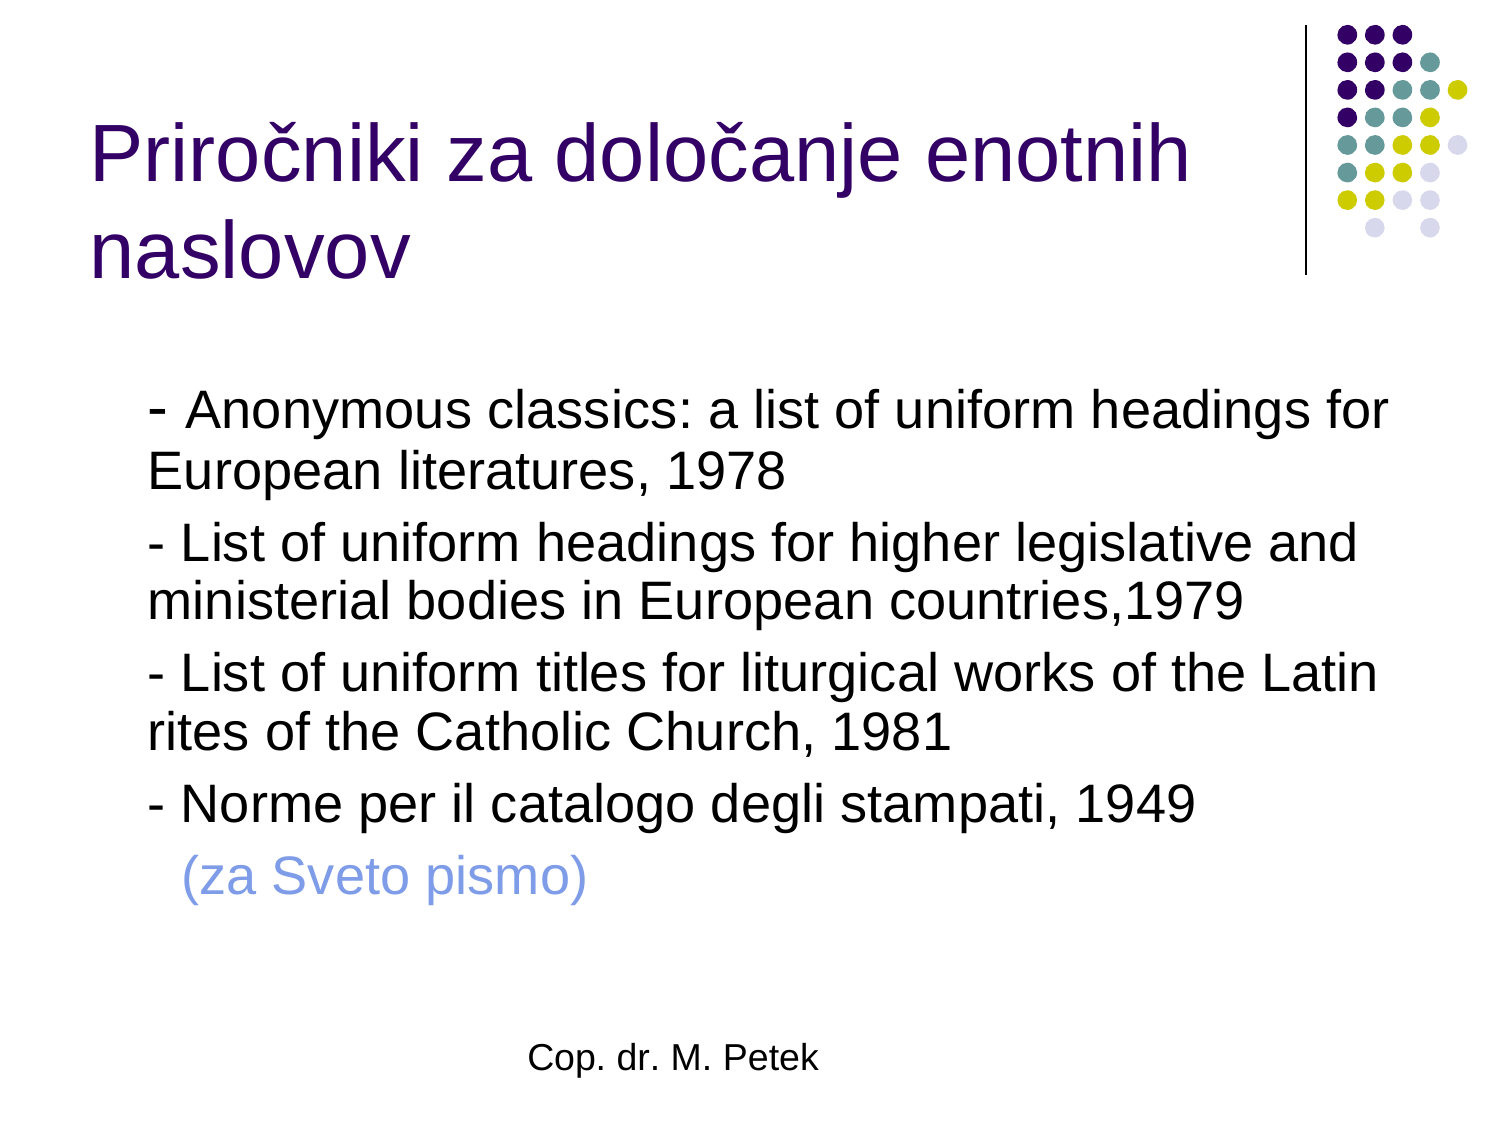

# Priročniki za določanje enotnih naslovov
	- Anonymous classics: a list of uniform headings for European literatures, 1978
	- List of uniform headings for higher legislative and ministerial bodies in European countries,1979
	- List of uniform titles for liturgical works of the Latin rites of the Catholic Church, 1981
	- Norme per il catalogo degli stampati, 1949
 (za Sveto pismo)
Cop. dr. M. Petek